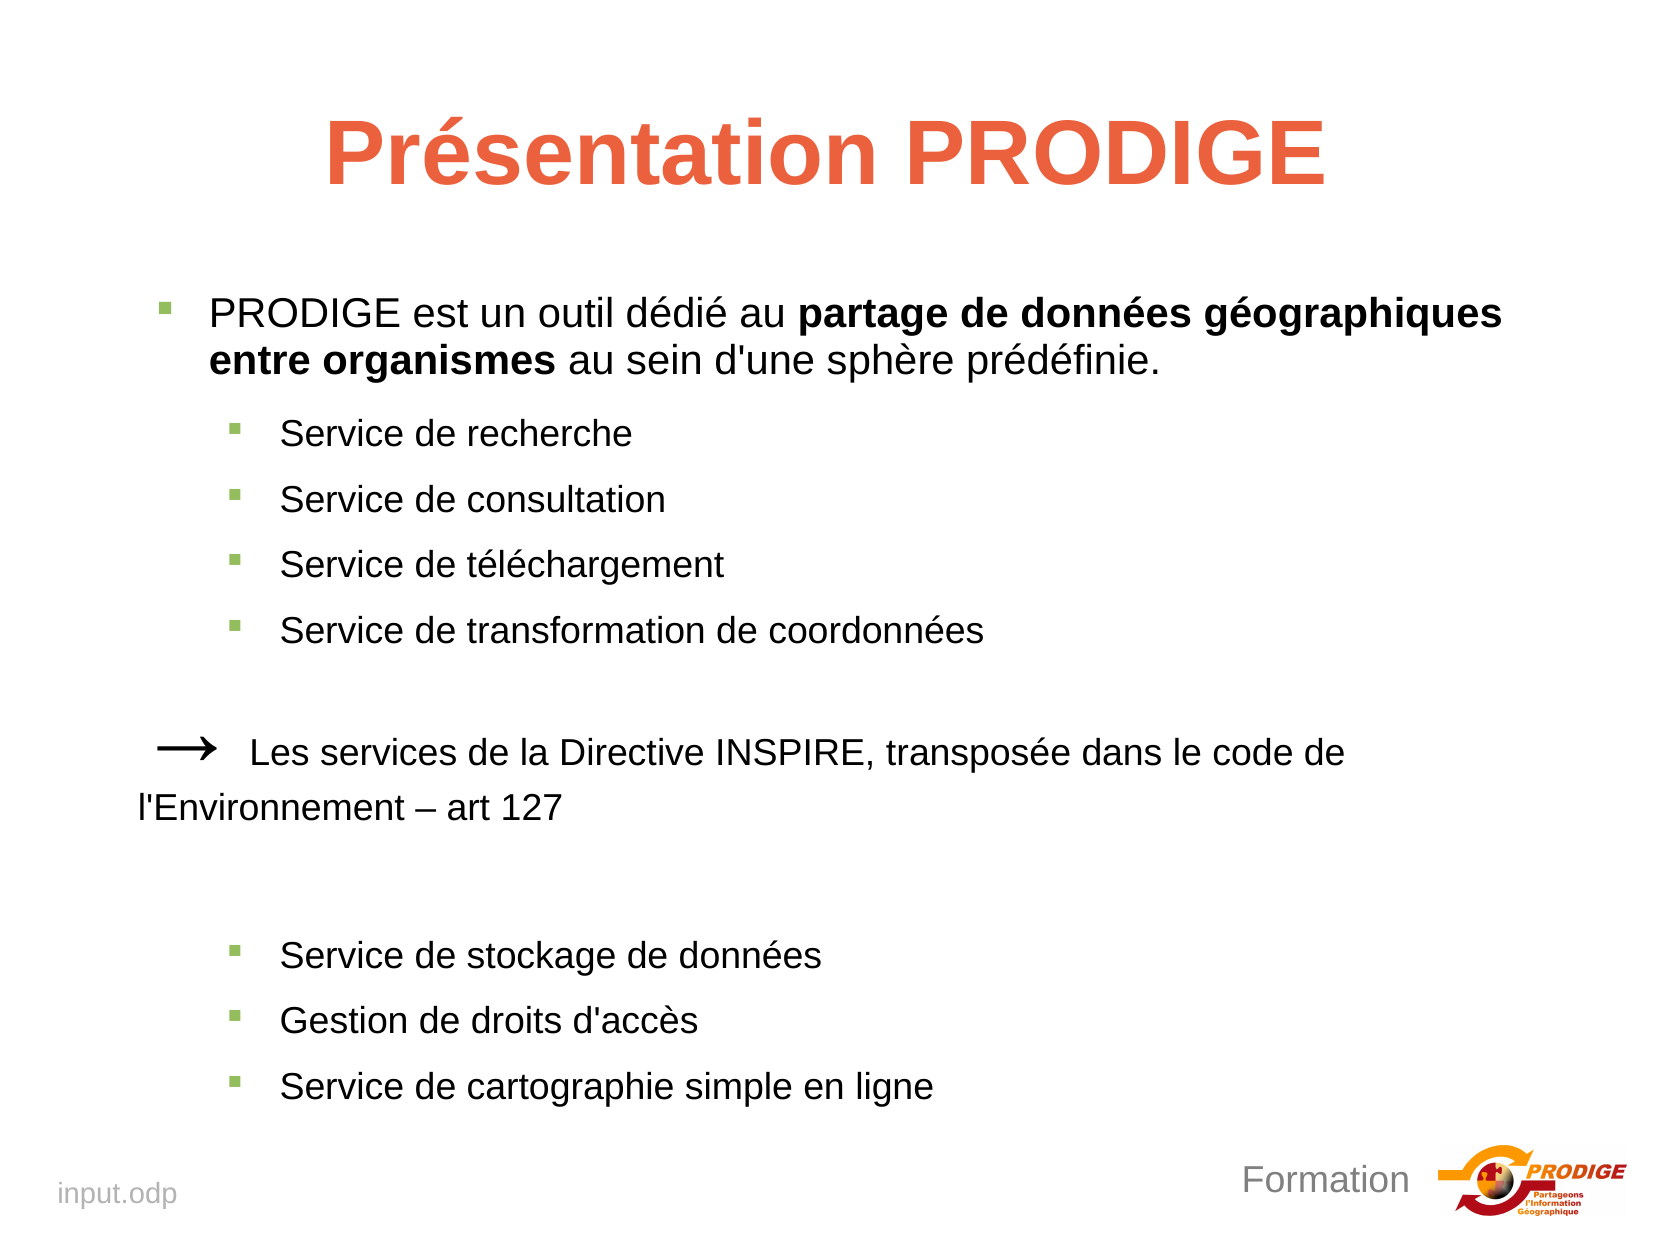

# Présentation PRODIGE
PRODIGE est un outil dédié au partage de données géographiques entre organismes au sein d'une sphère prédéfinie.
Service de recherche
Service de consultation
Service de téléchargement
Service de transformation de coordonnées
→ Les services de la Directive INSPIRE, transposée dans le code de l'Environnement – art 127
Service de stockage de données
Gestion de droits d'accès
Service de cartographie simple en ligne